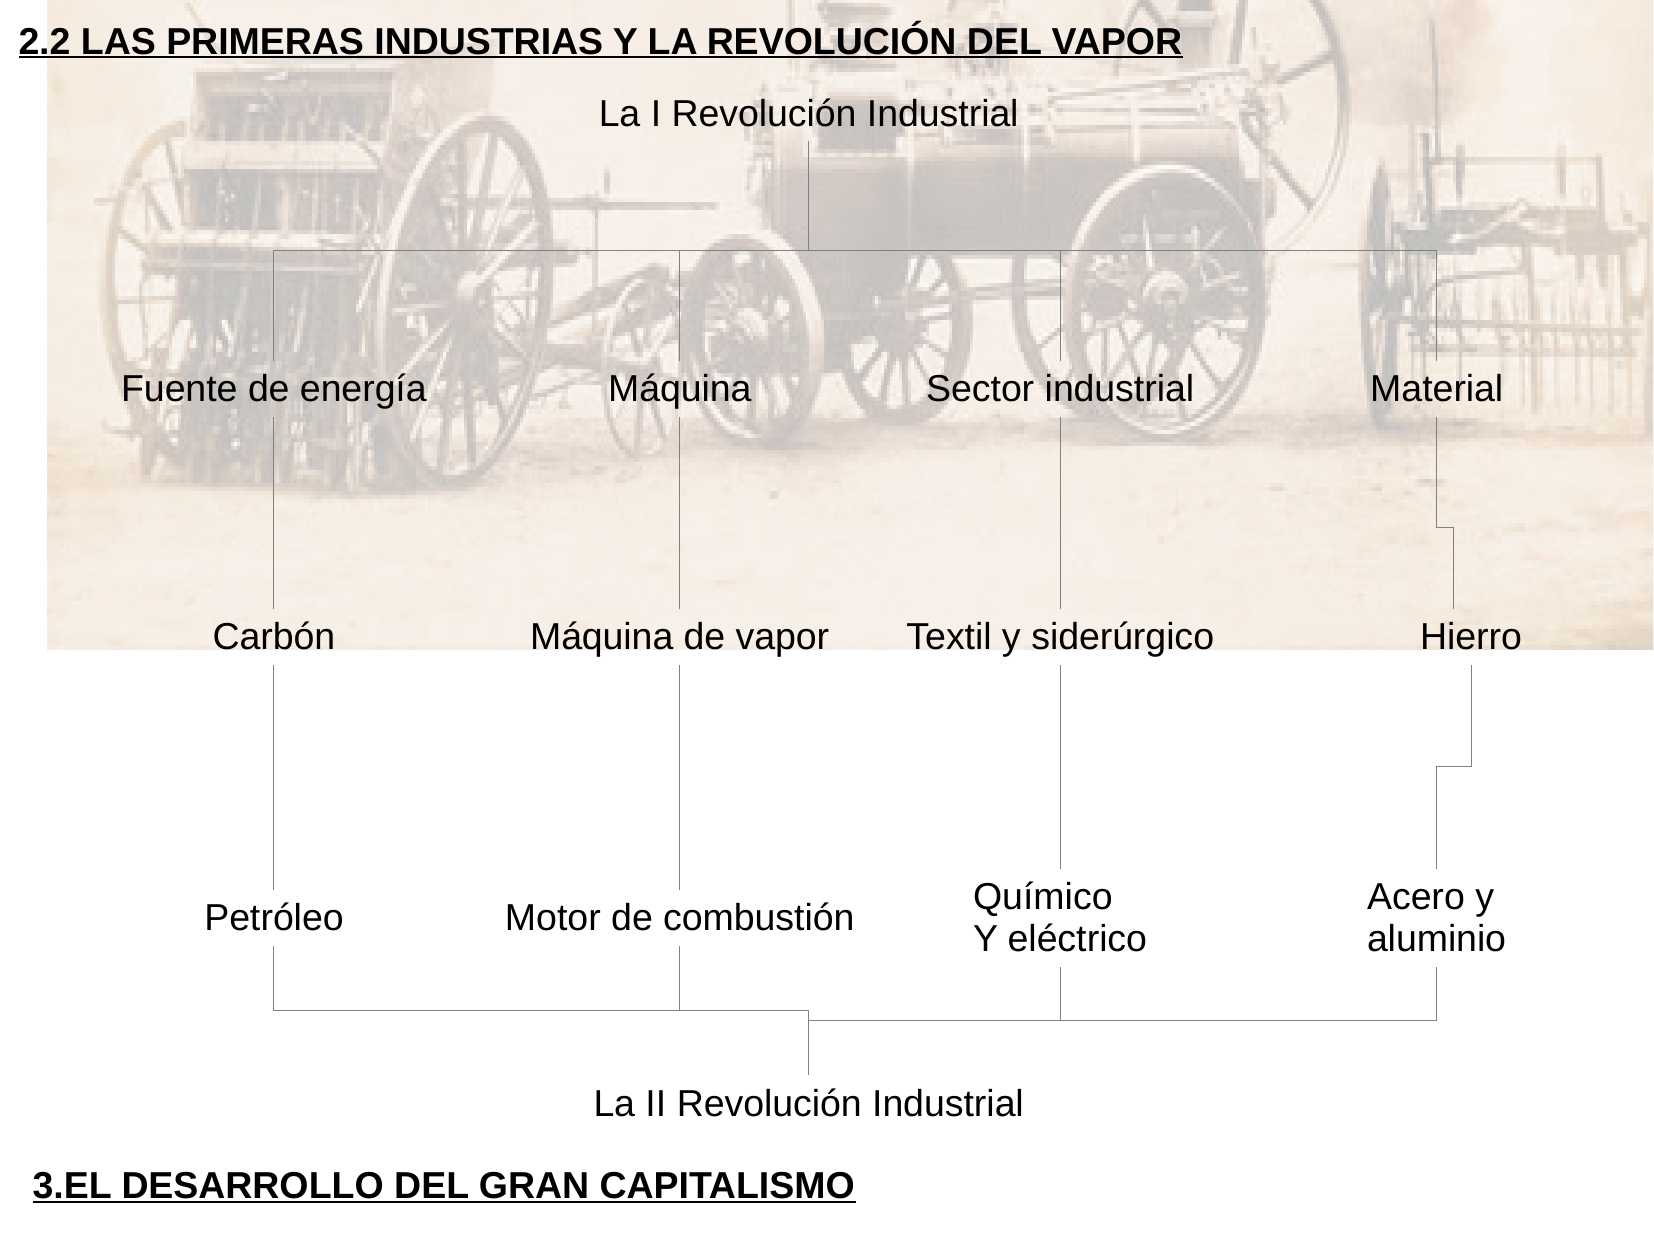

2.2 LAS PRIMERAS INDUSTRIAS Y LA REVOLUCIÓN DEL VAPOR
La I Revolución Industrial
Fuente de energía
Máquina
Sector industrial
Material
Carbón
Máquina de vapor
Textil y siderúrgico
Hierro
Químico
Y eléctrico
Acero y
aluminio
Petróleo
Motor de combustión
La II Revolución Industrial
3.EL DESARROLLO DEL GRAN CAPITALISMO